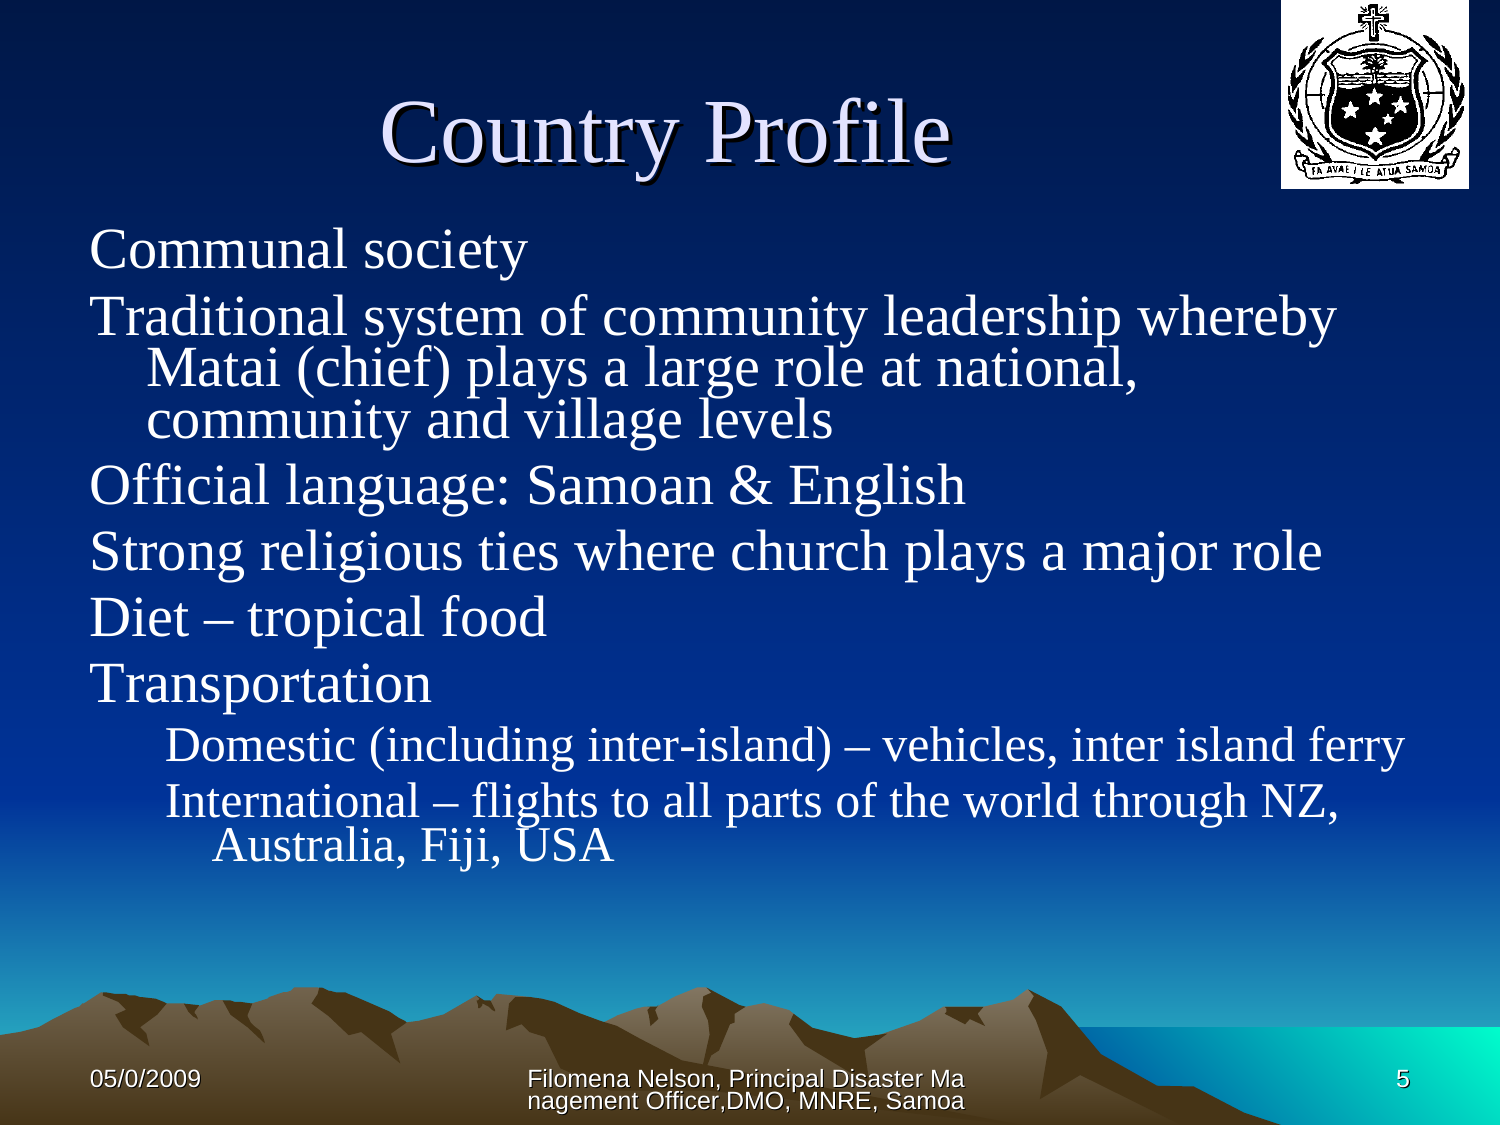

# Country Profile
Communal society
Traditional system of community leadership whereby Matai (chief) plays a large role at national, community and village levels
Official language: Samoan & English
Strong religious ties where church plays a major role
Diet – tropical food
Transportation
Domestic (including inter-island) – vehicles, inter island ferry
International – flights to all parts of the world through NZ, Australia, Fiji, USA
05/0/2009
Filomena Nelson, Principal Disaster Management Officer,DMO, MNRE, Samoa
5